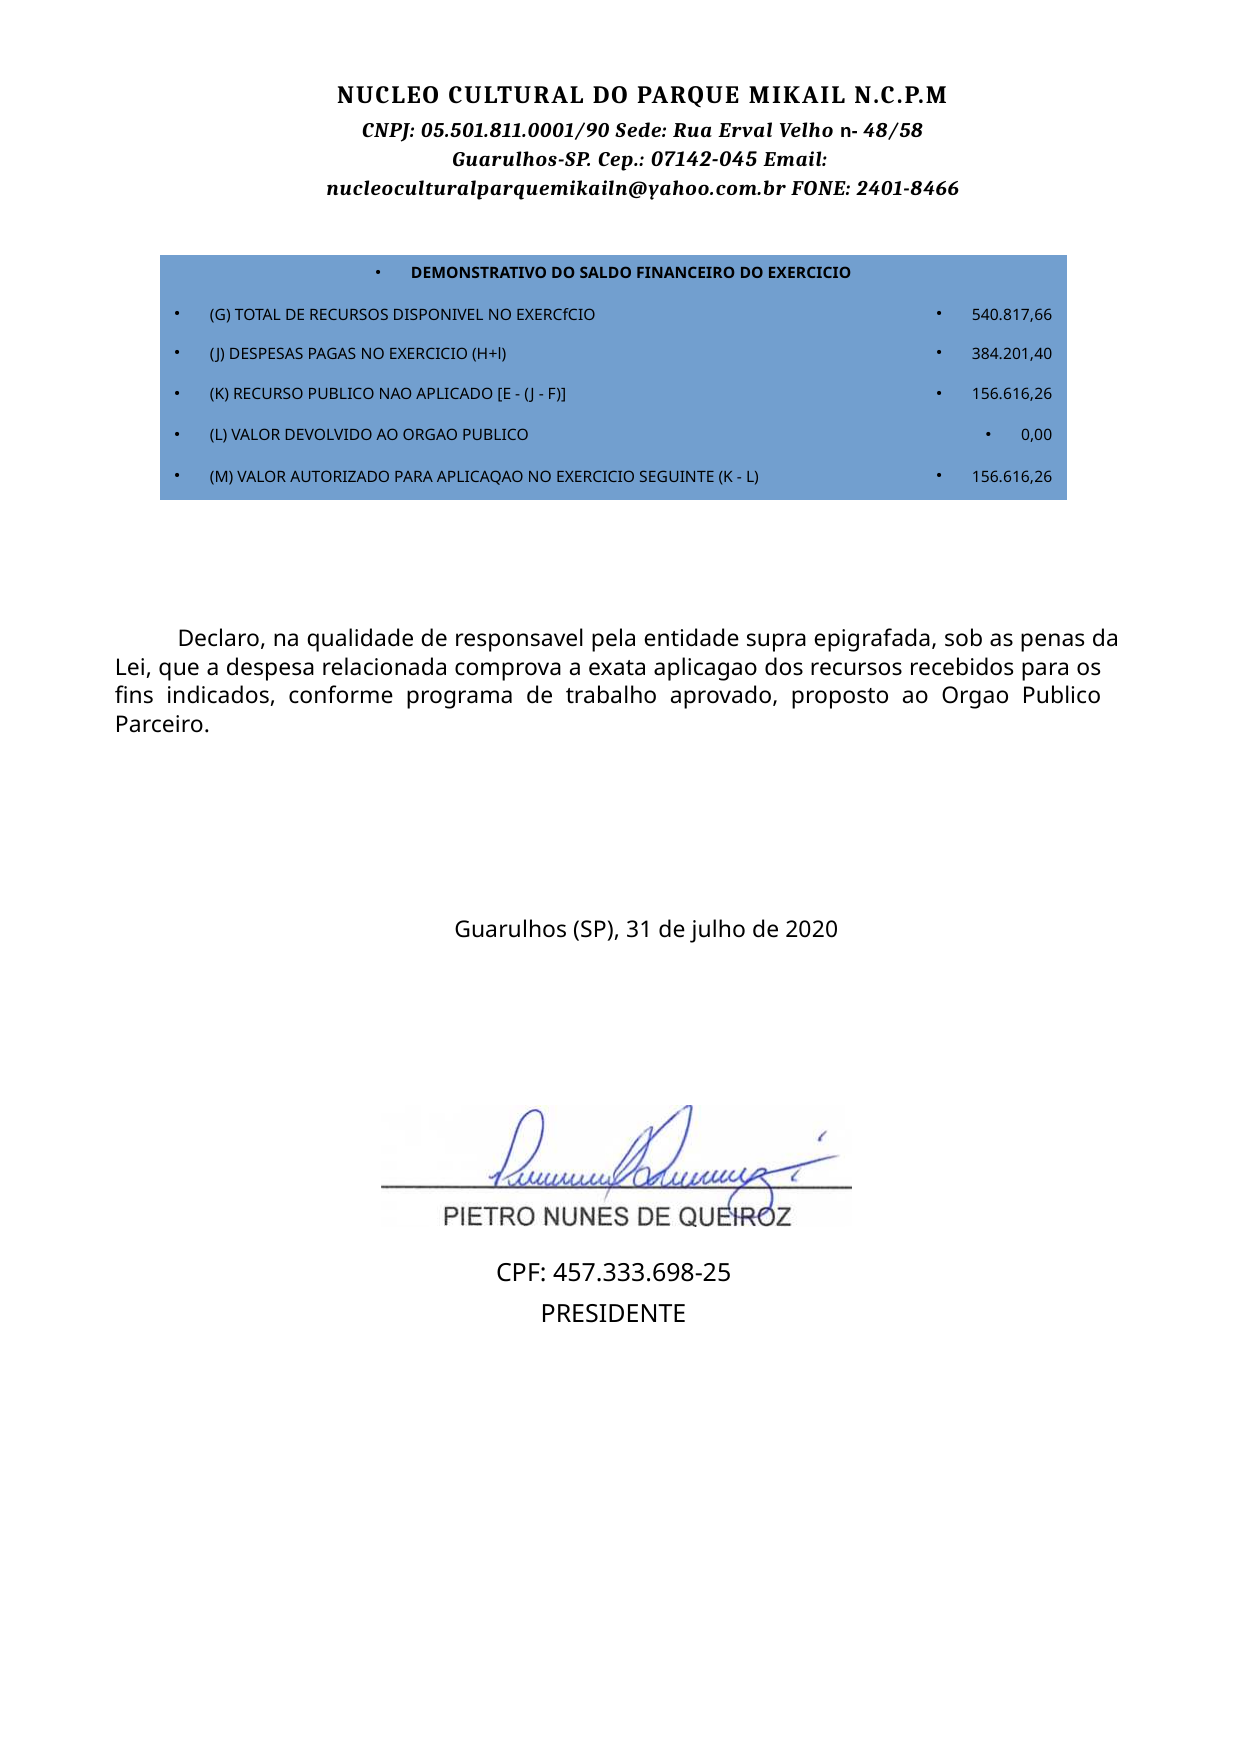

NUCLEO CULTURAL DO PARQUE MIKAIL N.C.P.M
CNPJ: 05.501.811.0001/90 Sede: Rua Erval Velho n- 48/58 Guarulhos-SP. Cep.: 07142-045 Email: nucleoculturalparquemikailn@yahoo.com.br FONE: 2401-8466
| DEMONSTRATIVO DO SALDO FINANCEIRO DO EXERCICIO | |
| --- | --- |
| (G) TOTAL DE RECURSOS DISPONIVEL NO EXERCfCIO | 540.817,66 |
| (J) DESPESAS PAGAS NO EXERCICIO (H+l) | 384.201,40 |
| (K) RECURSO PUBLICO NAO APLICADO [E - (J - F)] | 156.616,26 |
| (L) VALOR DEVOLVIDO AO ORGAO PUBLICO | 0,00 |
| (M) VALOR AUTORIZADO PARA APLICAQAO NO EXERCICIO SEGUINTE (K - L) | 156.616,26 |
Declaro, na qualidade de responsavel pela entidade supra epigrafada, sob as penas da Lei, que a despesa relacionada comprova a exata aplicagao dos recursos recebidos para os fins indicados, conforme programa de trabalho aprovado, proposto ao Orgao Publico Parceiro.
Guarulhos (SP), 31 de julho de 2020
CPF: 457.333.698-25
PRESIDENTE